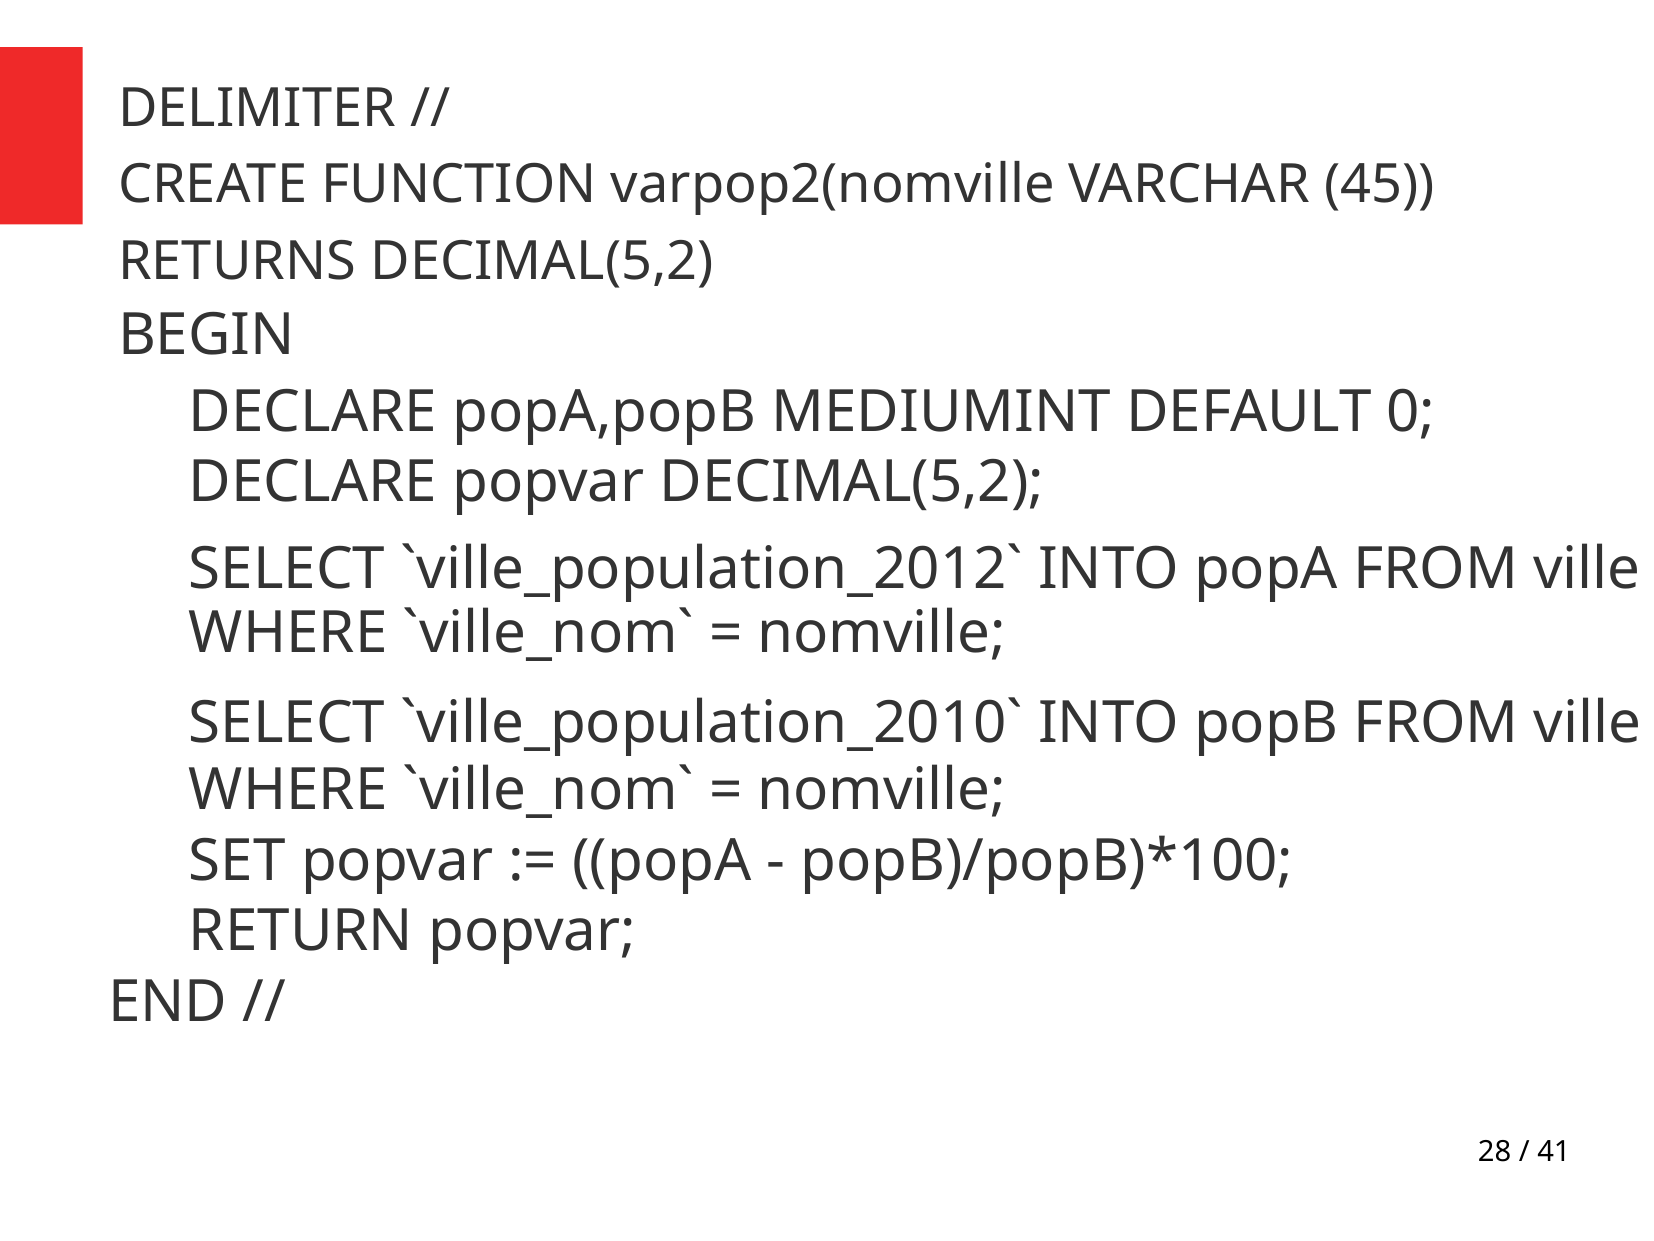

# DELIMITER //
CREATE FUNCTION varpop2(nomville VARCHAR (45))
RETURNS DECIMAL(5,2)
BEGIN
DECLARE popA,popB MEDIUMINT DEFAULT 0;
DECLARE popvar DECIMAL(5,2);
SELECT `ville_population_2012` INTO popA FROM ville WHERE `ville_nom` = nomville;
SELECT `ville_population_2010` INTO popB FROM ville WHERE `ville_nom` = nomville;
SET popvar := ((popA - popB)/popB)*100;
RETURN popvar;
 END //
28